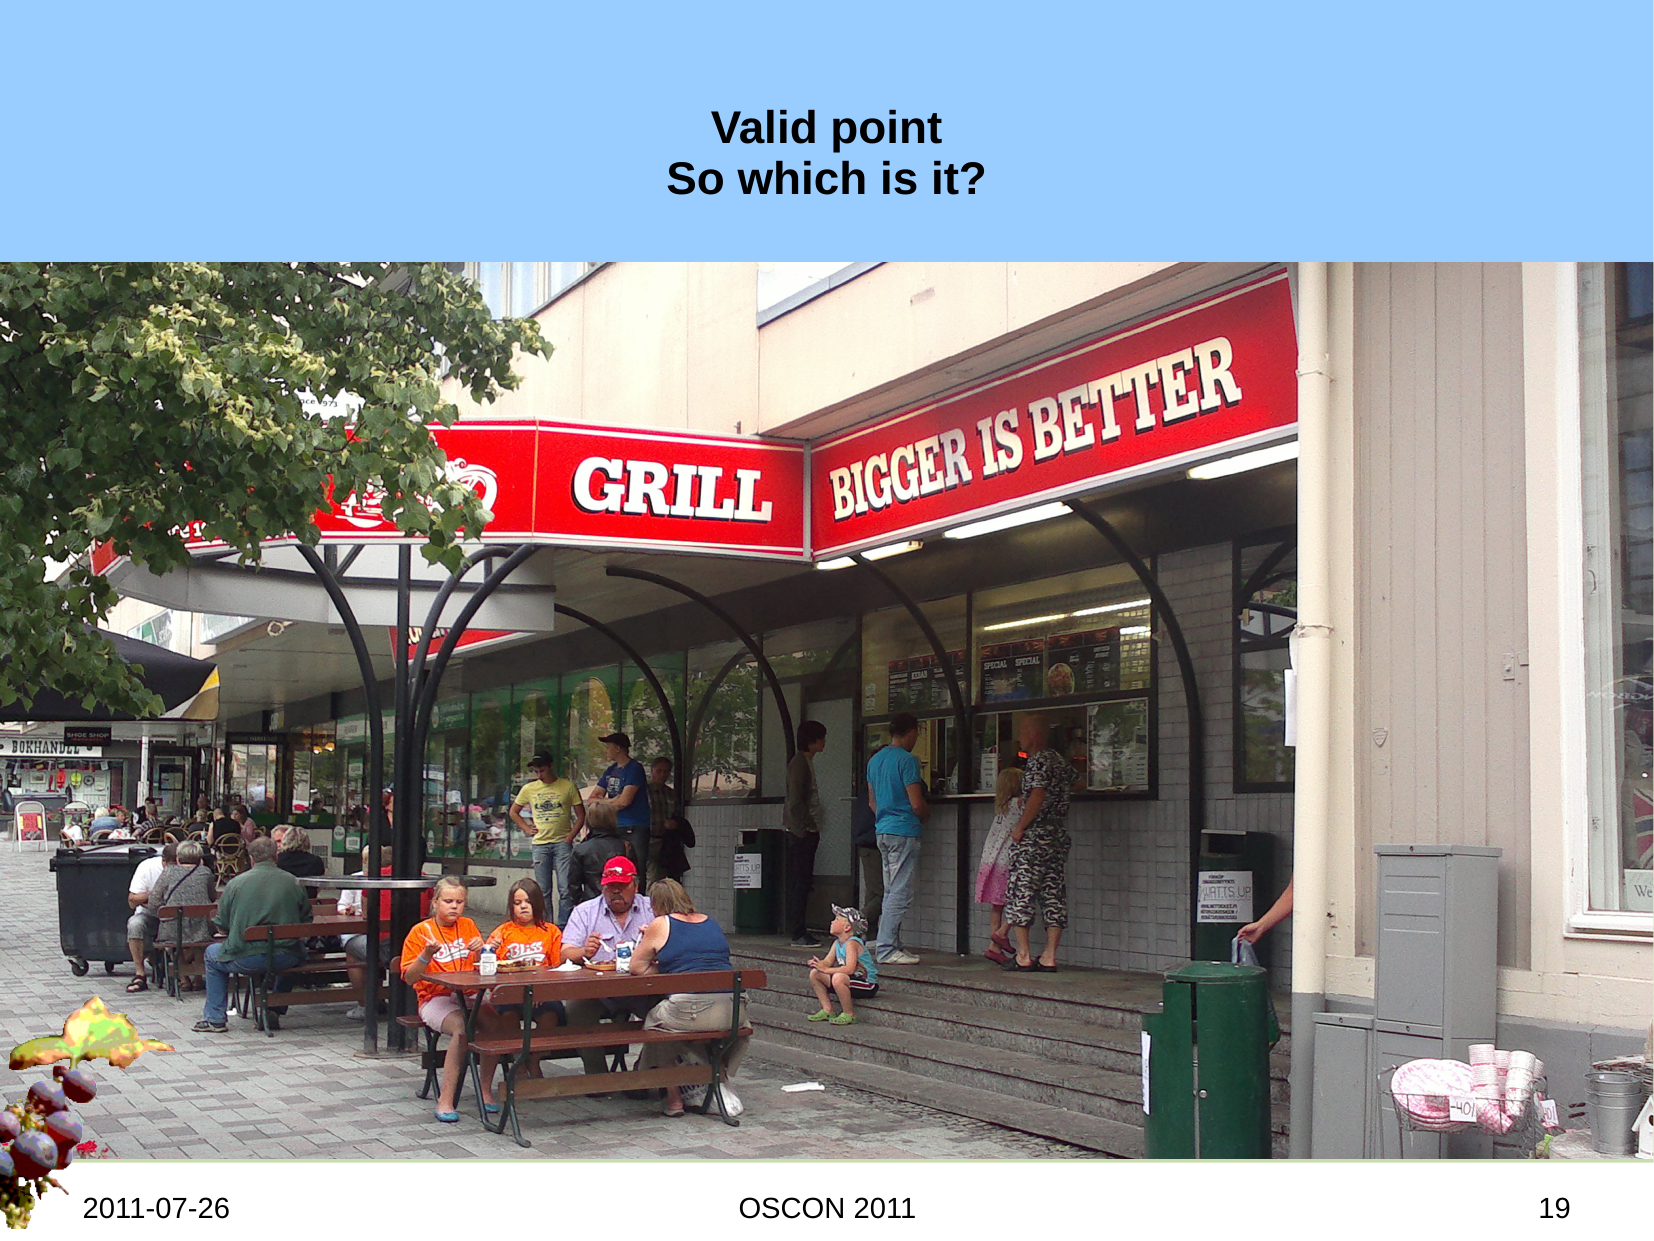

# Valid point So which is it?
2011-07-26
OSCON 2011
19